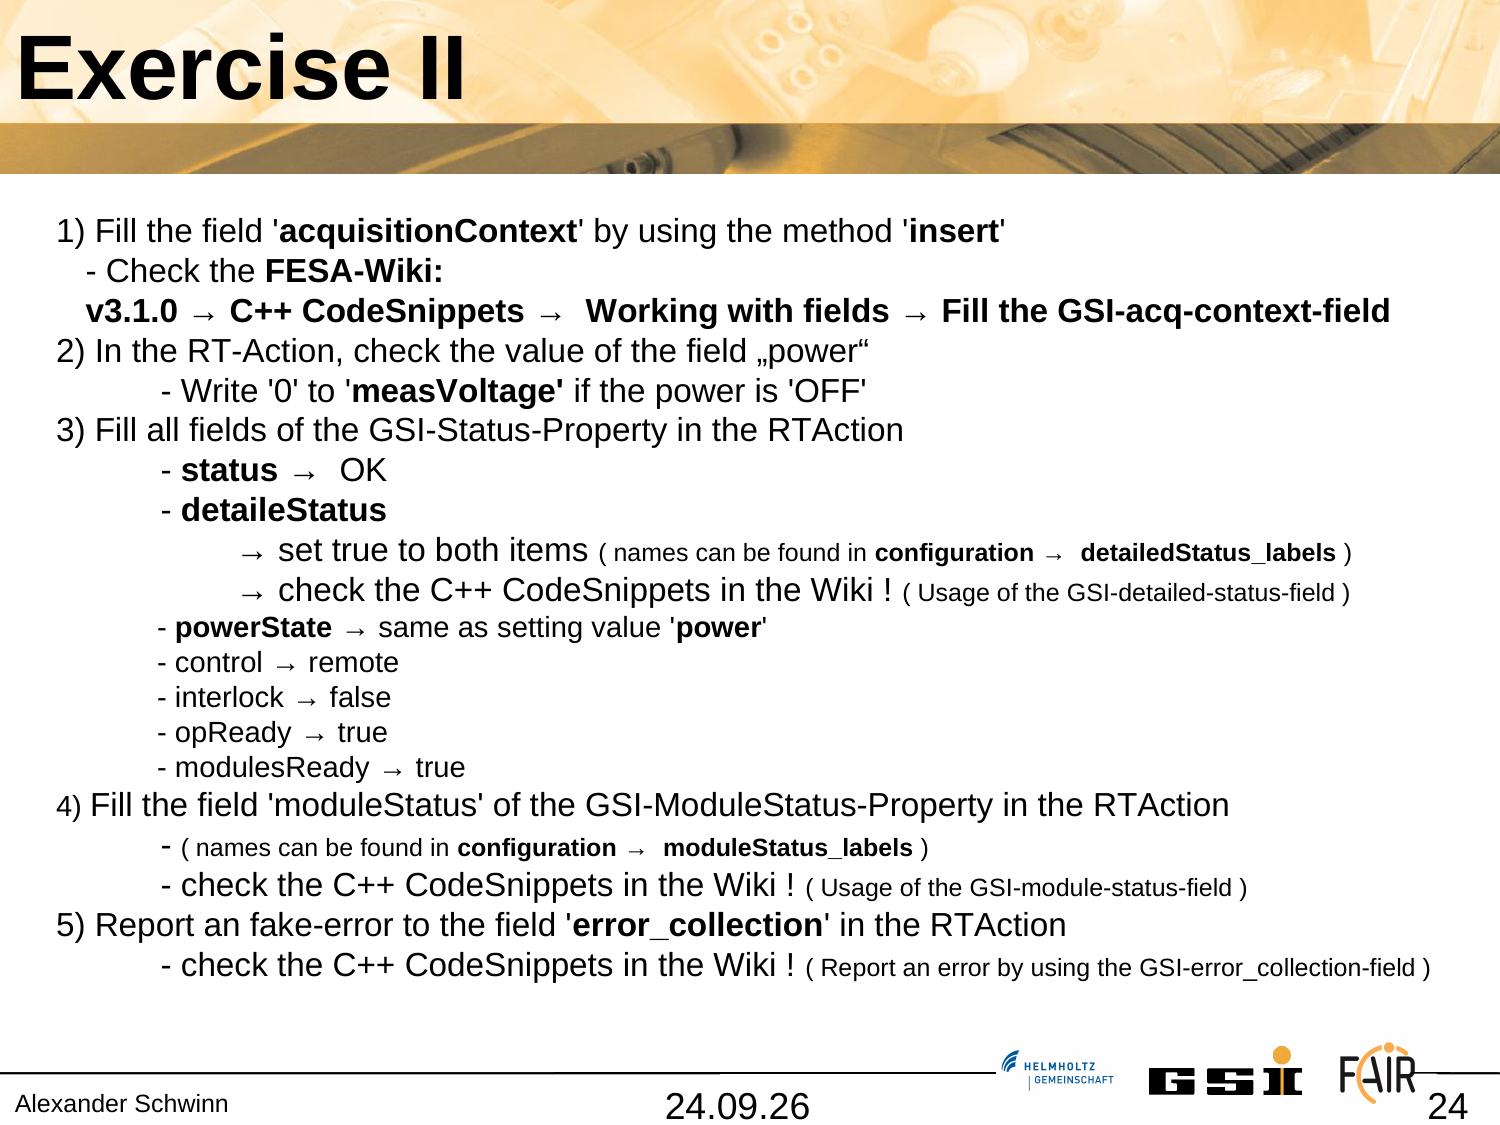

# Exercise II
 Fill the field 'acquisitionContext' by using the method 'insert'
- Check the FESA-Wiki:
v3.1.0 → C++ CodeSnippets → Working with fields → Fill the GSI-acq-context-field
 In the RT-Action, check the value of the field „power“
- Write '0' to 'measVoltage' if the power is 'OFF'
 Fill all fields of the GSI-Status-Property in the RTAction
- status → OK
- detaileStatus
→ set true to both items ( names can be found in configuration → detailedStatus_labels )
→ check the C++ CodeSnippets in the Wiki ! ( Usage of the GSI-detailed-status-field )
- powerState → same as setting value 'power'
- control → remote
- interlock → false
- opReady → true
- modulesReady → true
 Fill the field 'moduleStatus' of the GSI-ModuleStatus-Property in the RTAction
- ( names can be found in configuration → moduleStatus_labels )
- check the C++ CodeSnippets in the Wiki ! ( Usage of the GSI-module-status-field )
 Report an fake-error to the field 'error_collection' in the RTAction
- check the C++ CodeSnippets in the Wiki ! ( Report an error by using the GSI-error_collection-field )
24